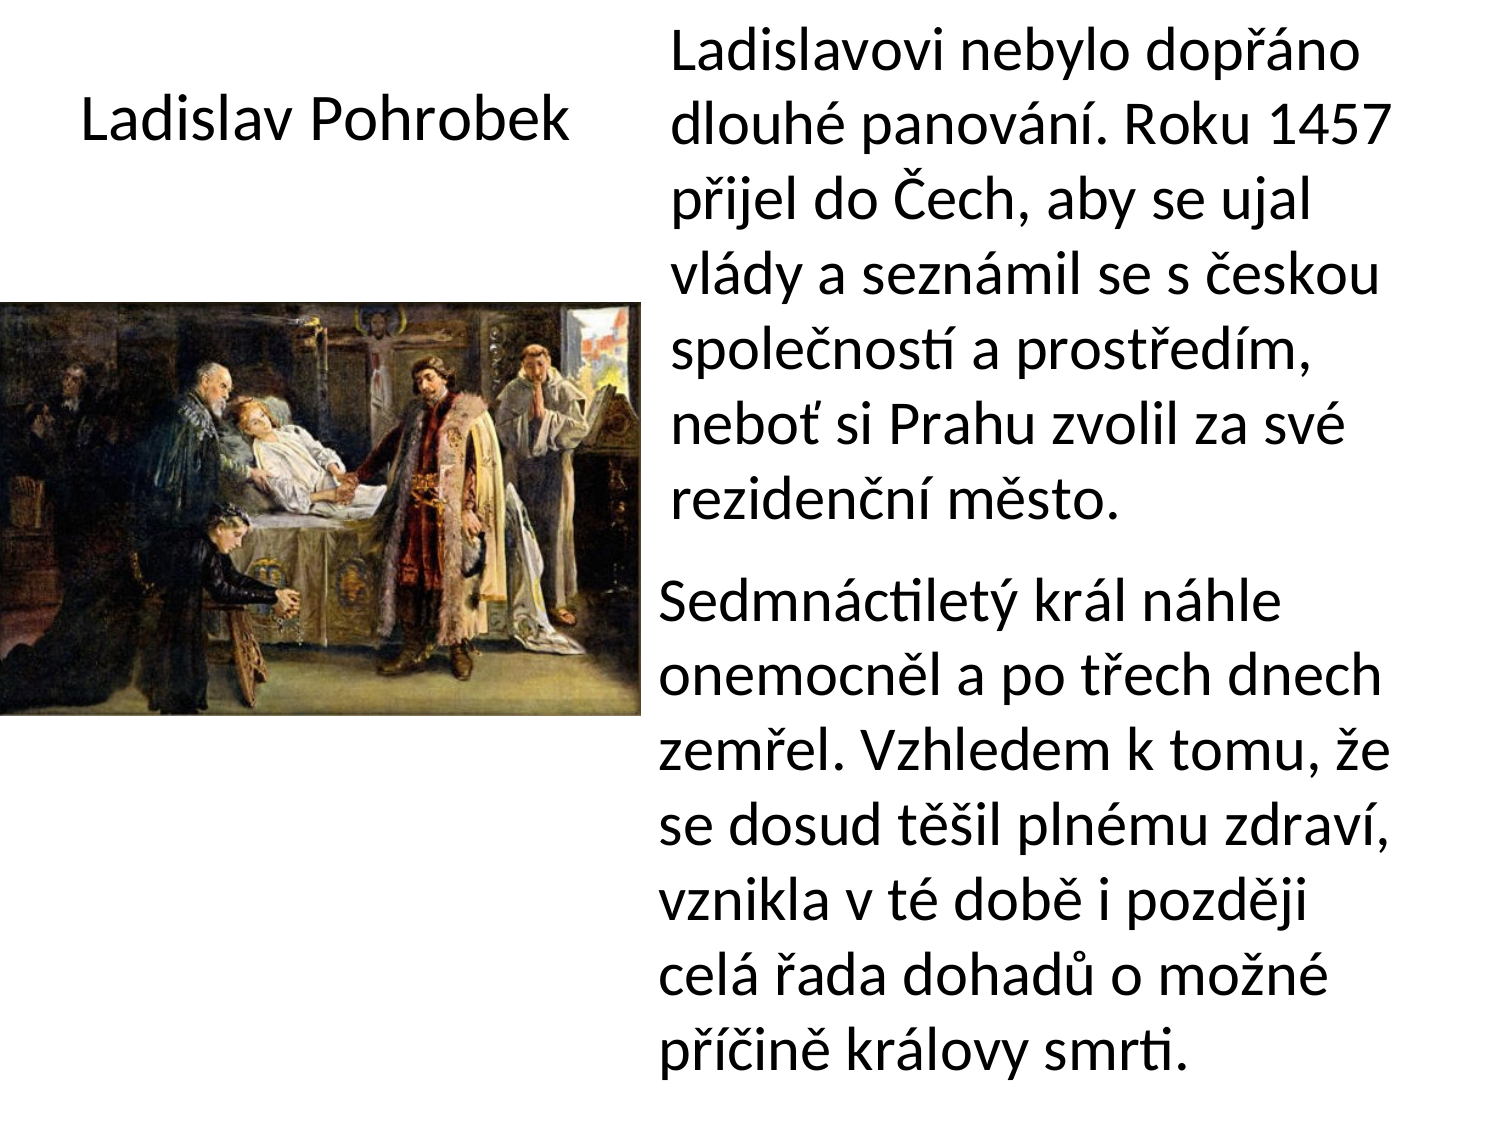

Ladislavovi nebylo dopřáno
dlouhé panování. Roku 1457 přijel do Čech, aby se ujal vlády a seznámil se s českou společností a prostředím, neboť si Prahu zvolil za své rezidenční město.
Ladislav Pohrobek
Sedmnáctiletý král náhle onemocněl a po třech dnech zemřel. Vzhledem k tomu, že se dosud těšil plnému zdraví, vznikla v té době i později celá řada dohadů o možné příčině královy smrti.